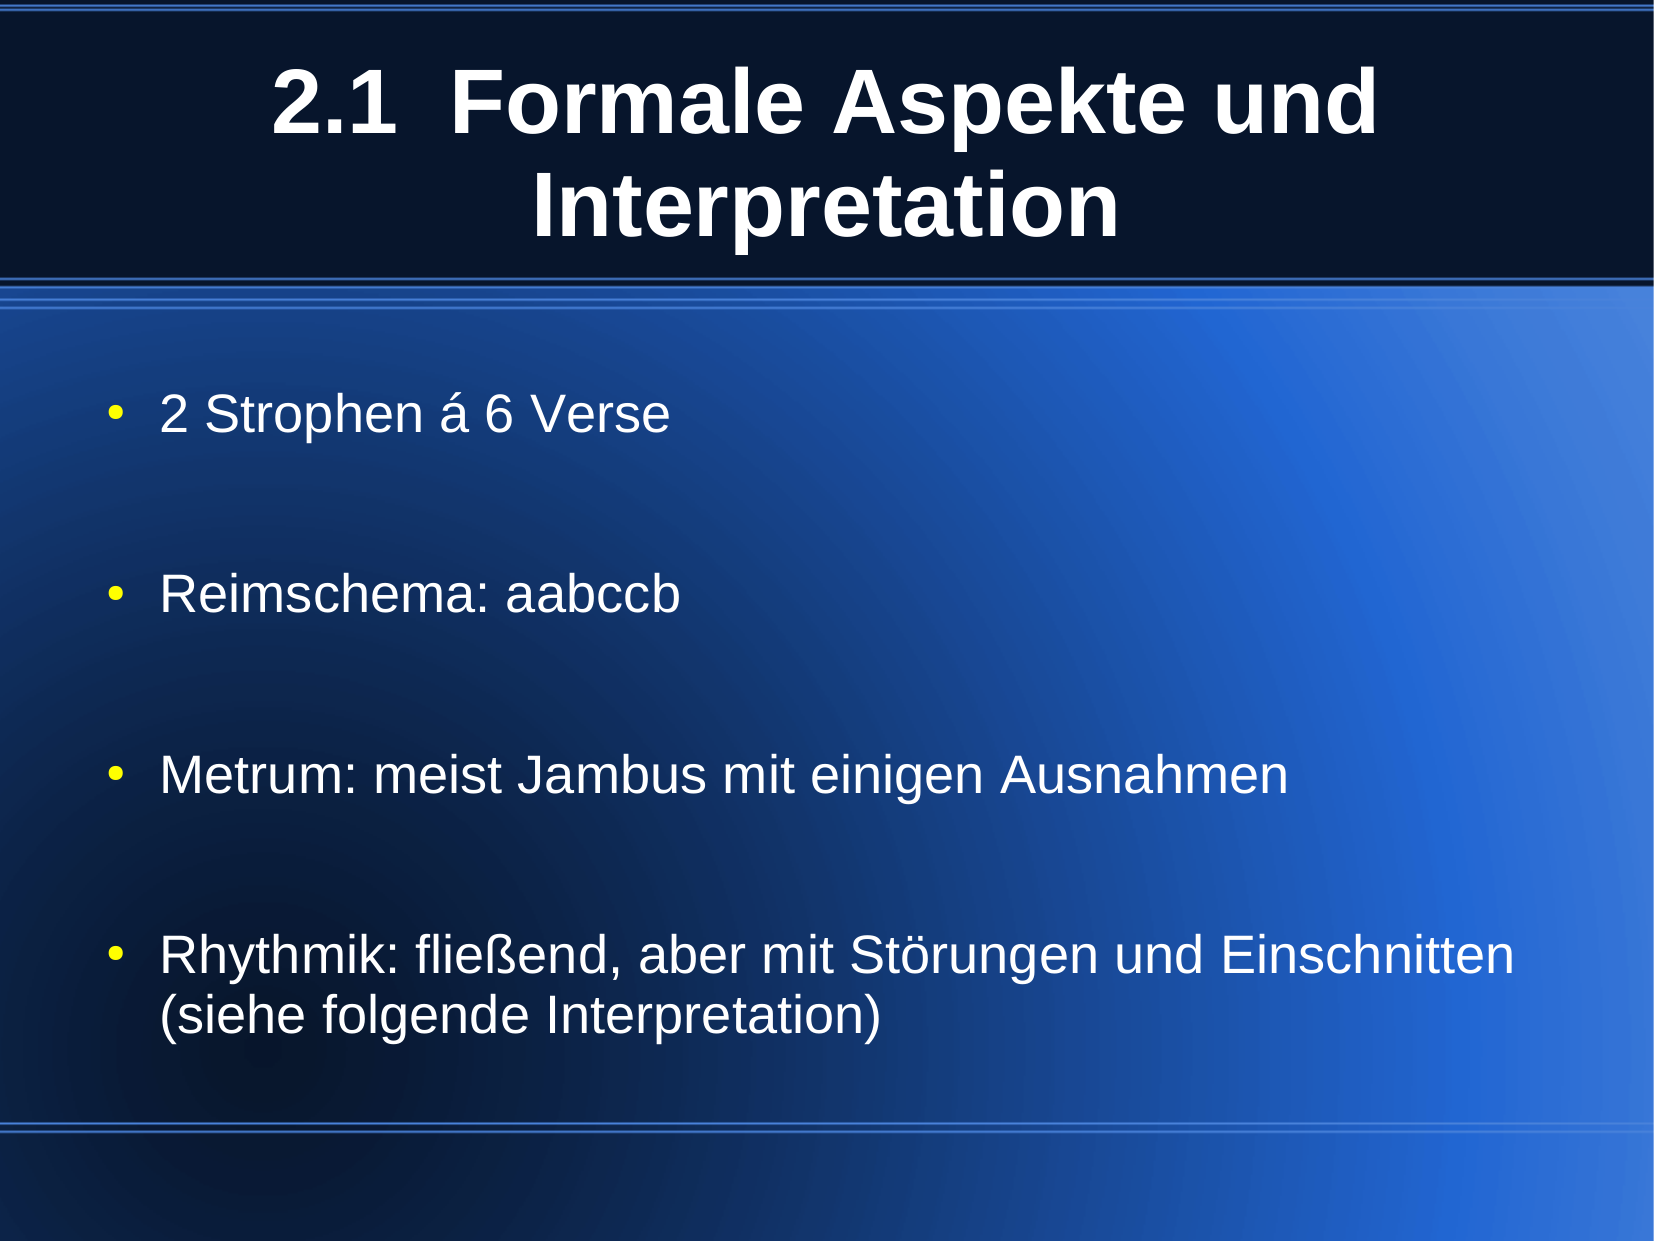

# 2.1 Formale Aspekte und Interpretation
2 Strophen á 6 Verse
Reimschema: aabccb
Metrum: meist Jambus mit einigen Ausnahmen
Rhythmik: fließend, aber mit Störungen und Einschnitten (siehe folgende Interpretation)